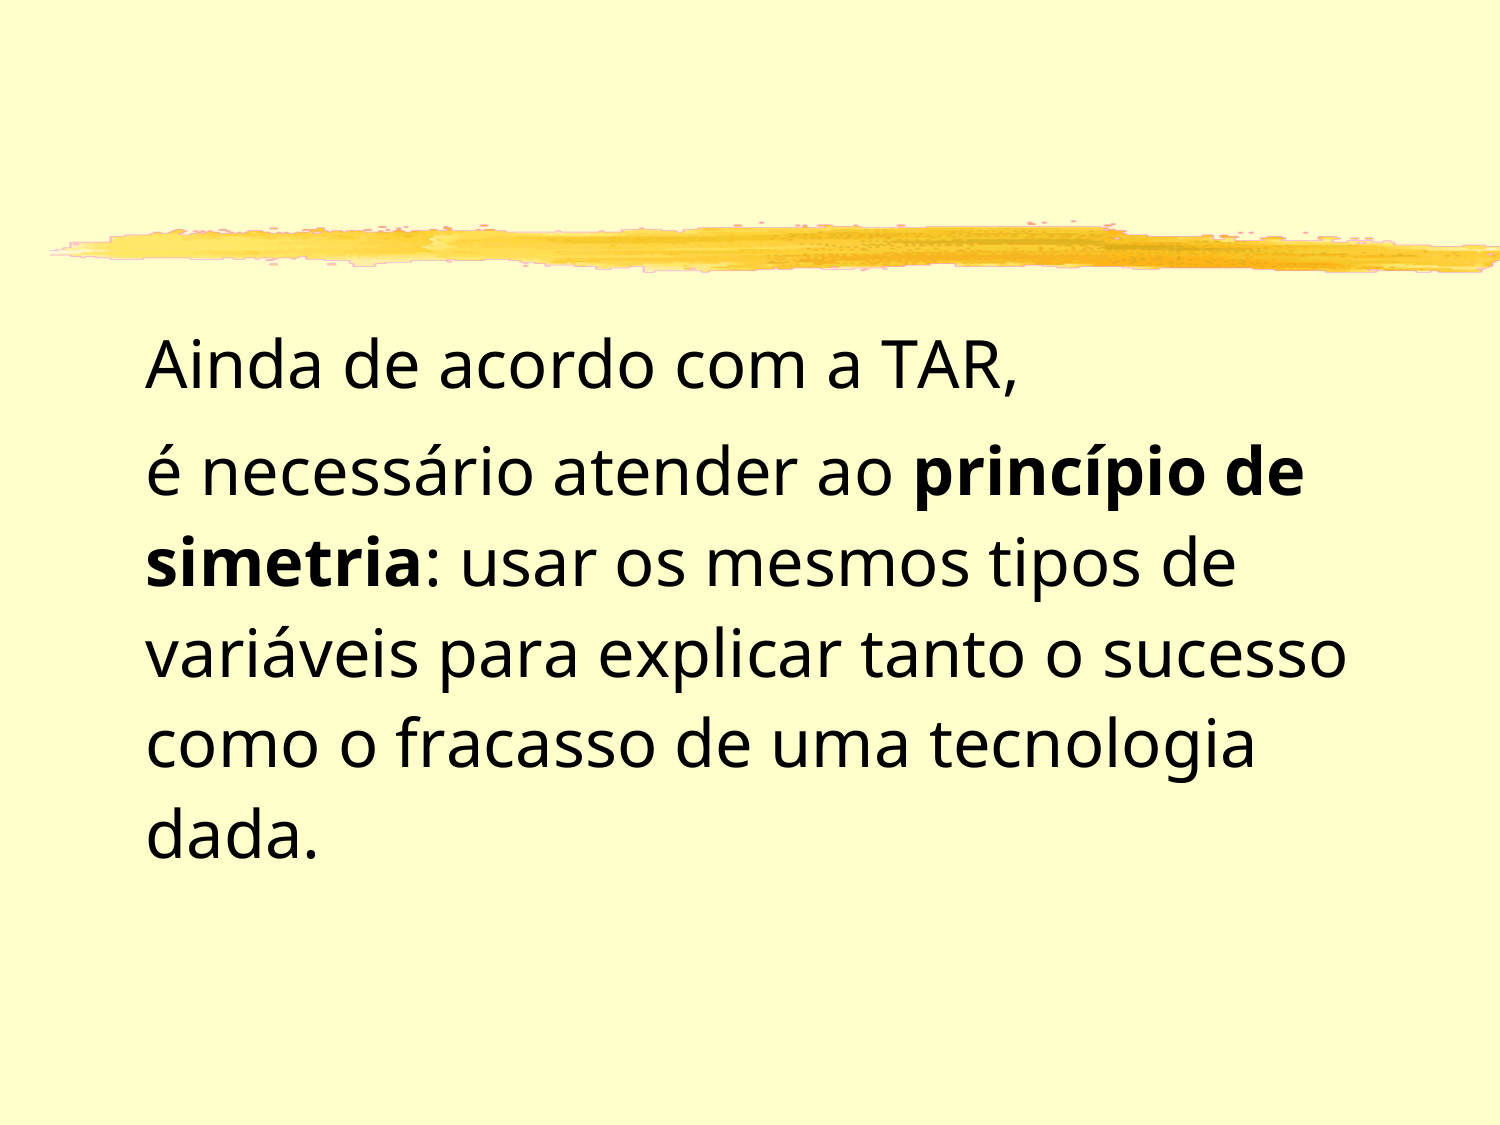

#
	Ainda de acordo com a TAR,
	é necessário atender ao princípio de simetria: usar os mesmos tipos de variáveis para explicar tanto o sucesso como o fracasso de uma tecnologia dada.